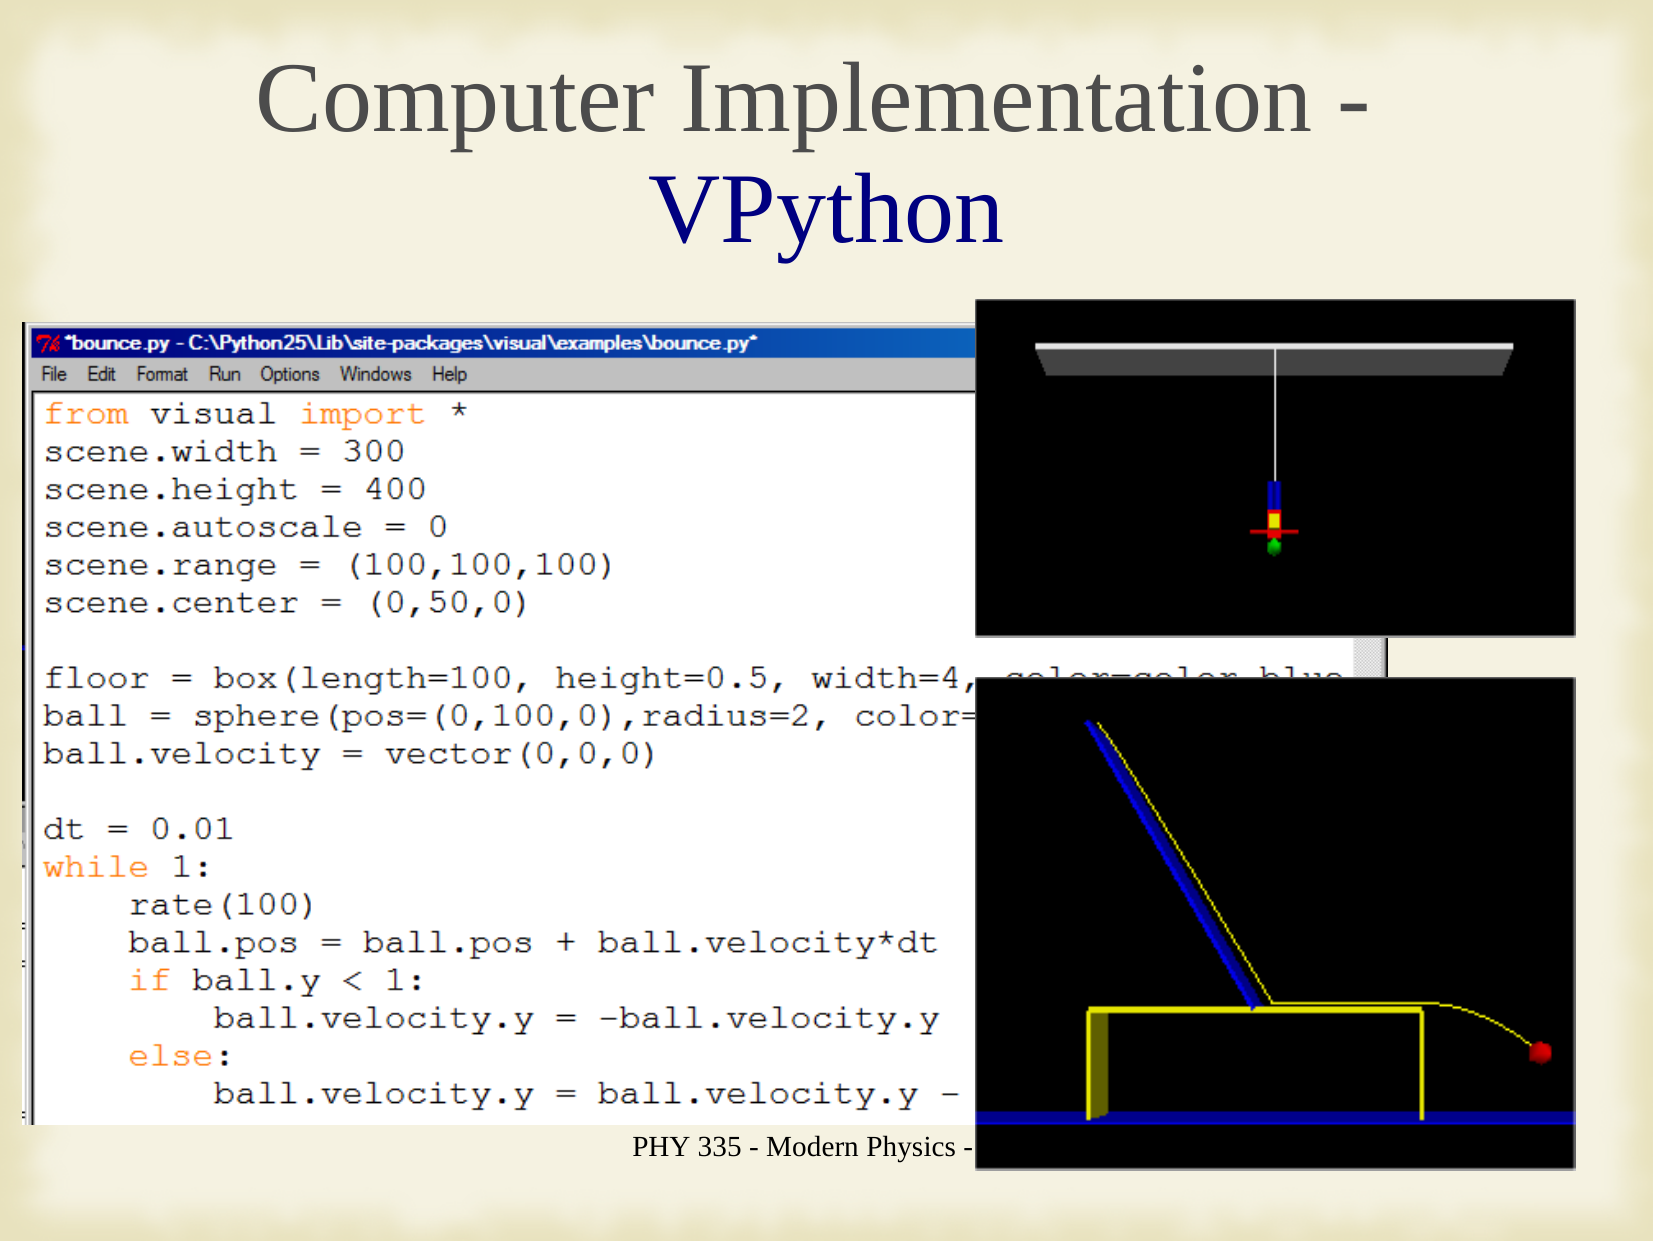

# Computer Implementation - VPython
PHY 335 - Modern Physics - Fall 2010
7